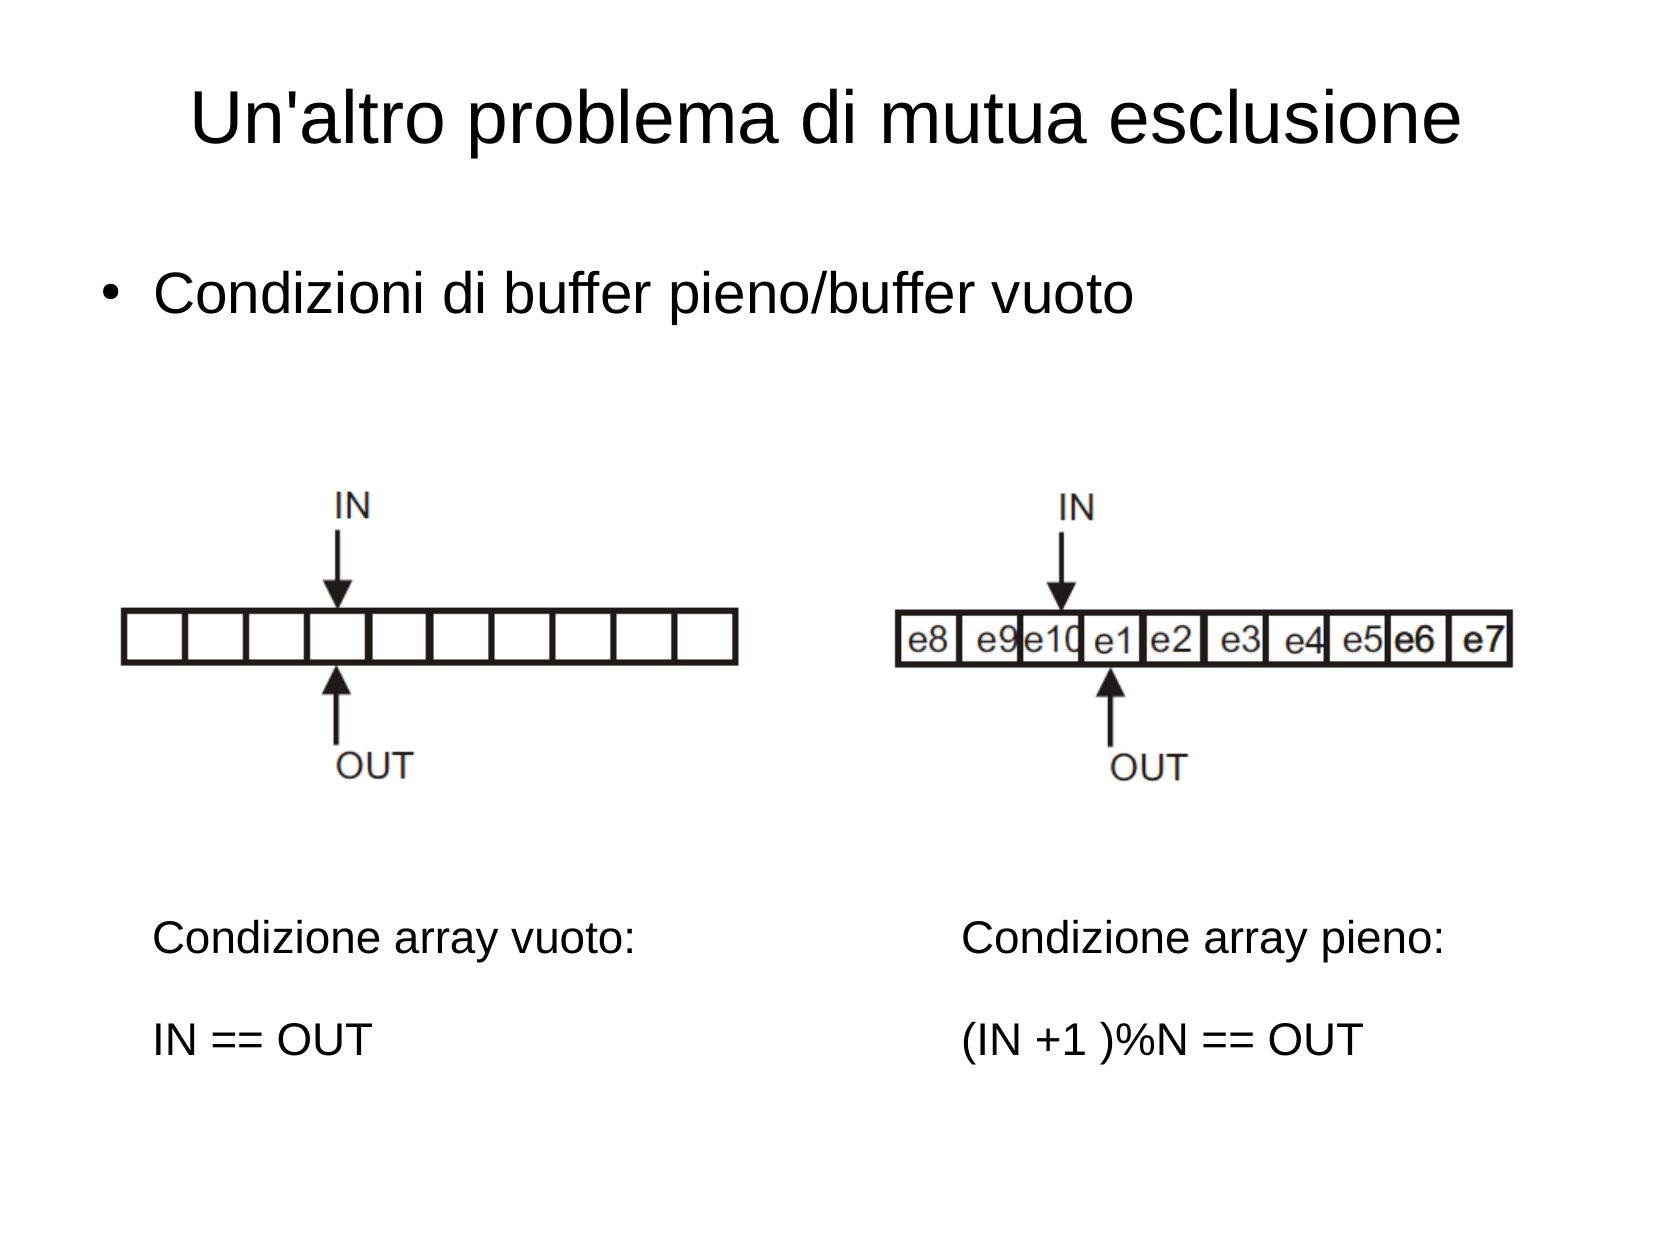

# Un'altro problema di mutua esclusione
Condizioni di buffer pieno/buffer vuoto
Condizione array vuoto:
IN == OUT
Condizione array pieno:
(IN +1 )%N == OUT